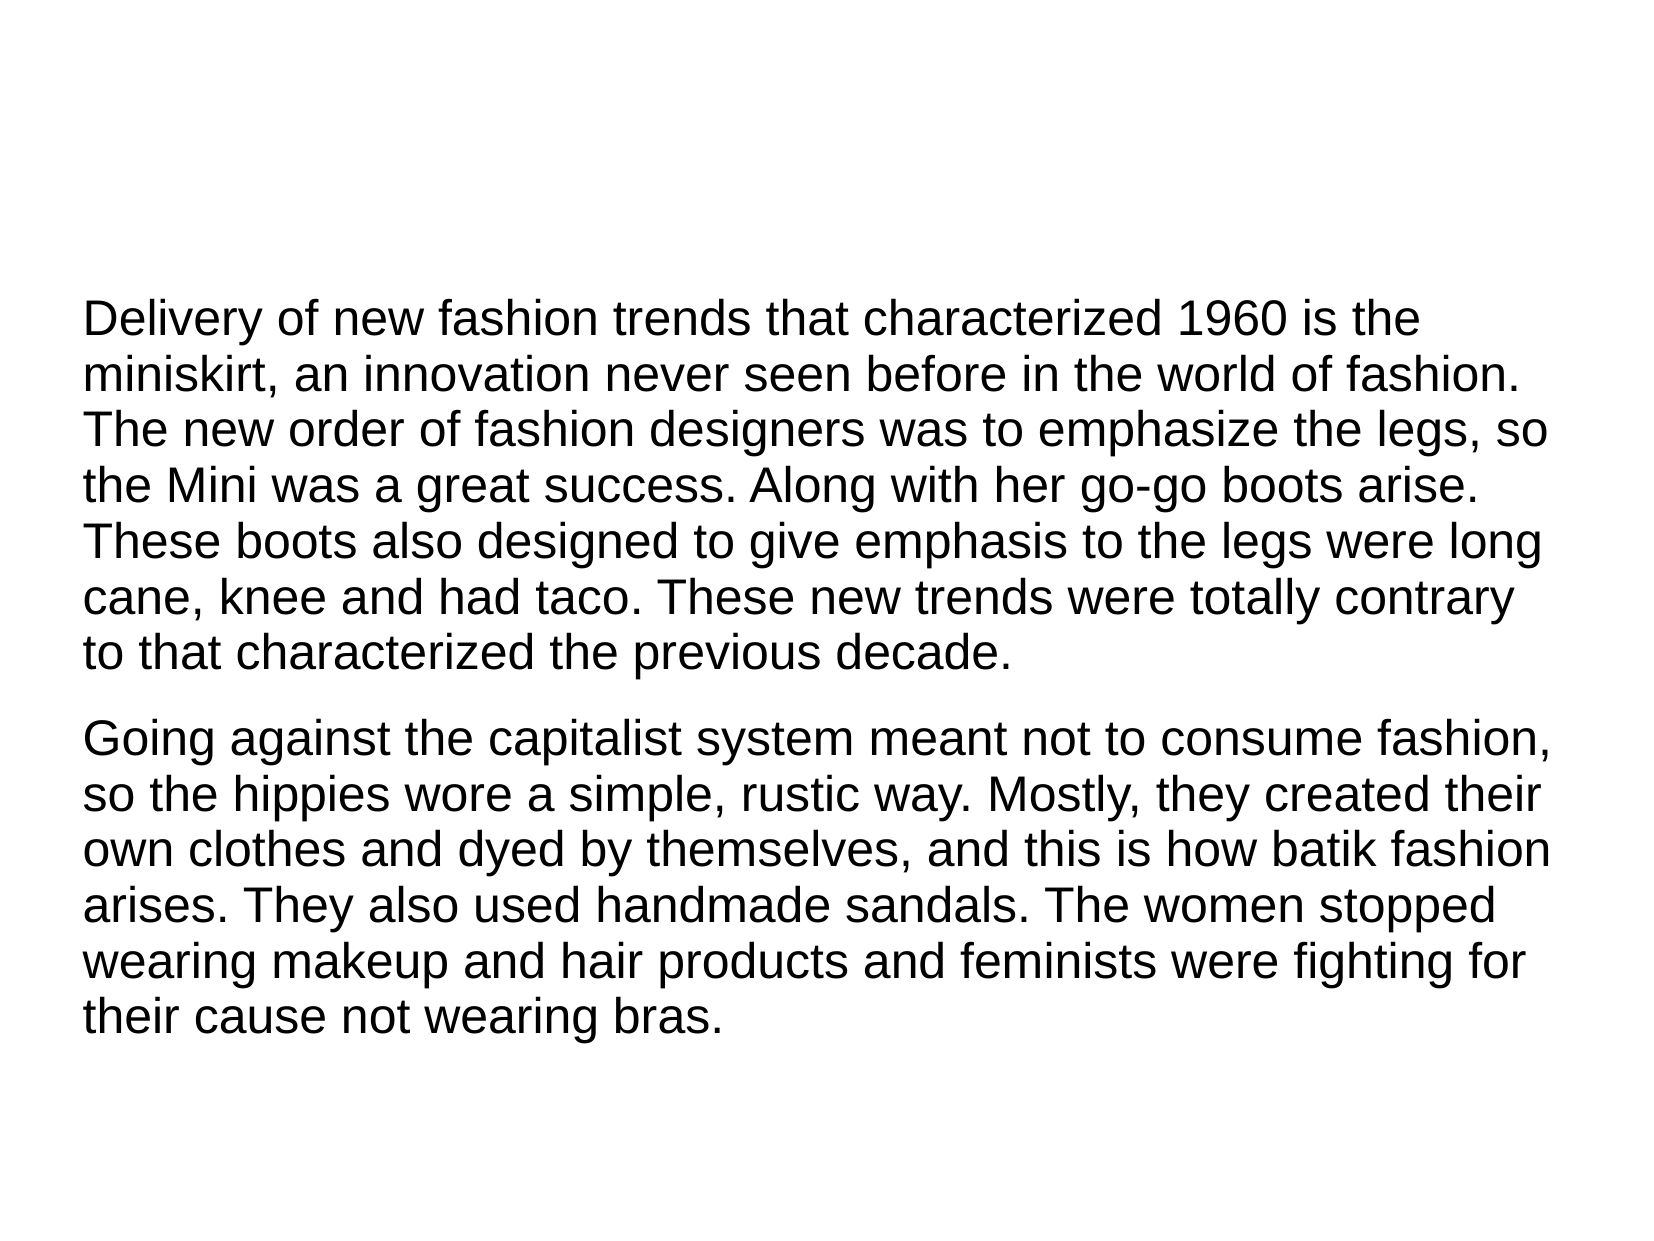

#
Delivery of new fashion trends that characterized 1960 is the miniskirt, an innovation never seen before in the world of fashion. The new order of fashion designers was to emphasize the legs, so the Mini was a great success. Along with her go-go boots arise. These boots also designed to give emphasis to the legs were long cane, knee and had taco. These new trends were totally contrary to that characterized the previous decade.
Going against the capitalist system meant not to consume fashion, so the hippies wore a simple, rustic way. Mostly, they created their own clothes and dyed by themselves, and this is how batik fashion arises. They also used handmade sandals. The women stopped wearing makeup and hair products and feminists were fighting for their cause not wearing bras.